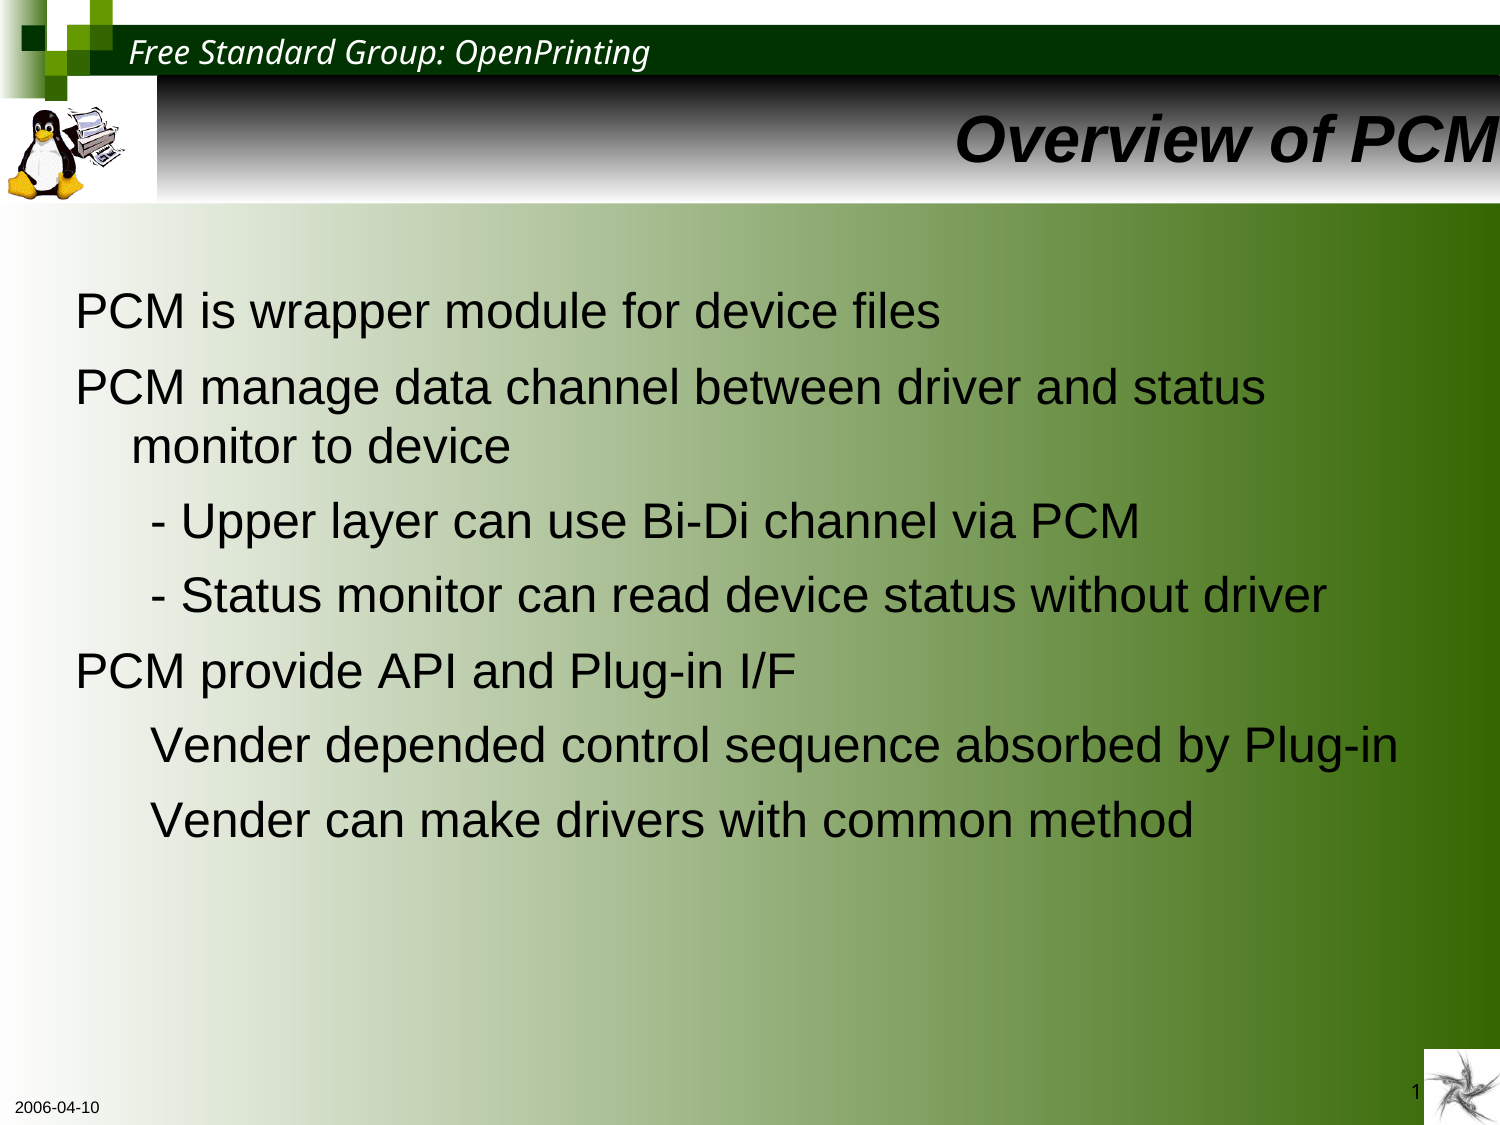

# Overview of PCM
PCM is wrapper module for device files
PCM manage data channel between driver and status monitor to device
- Upper layer can use Bi-Di channel via PCM
- Status monitor can read device status without driver
PCM provide API and Plug-in I/F
Vender depended control sequence absorbed by Plug-in
Vender can make drivers with common method